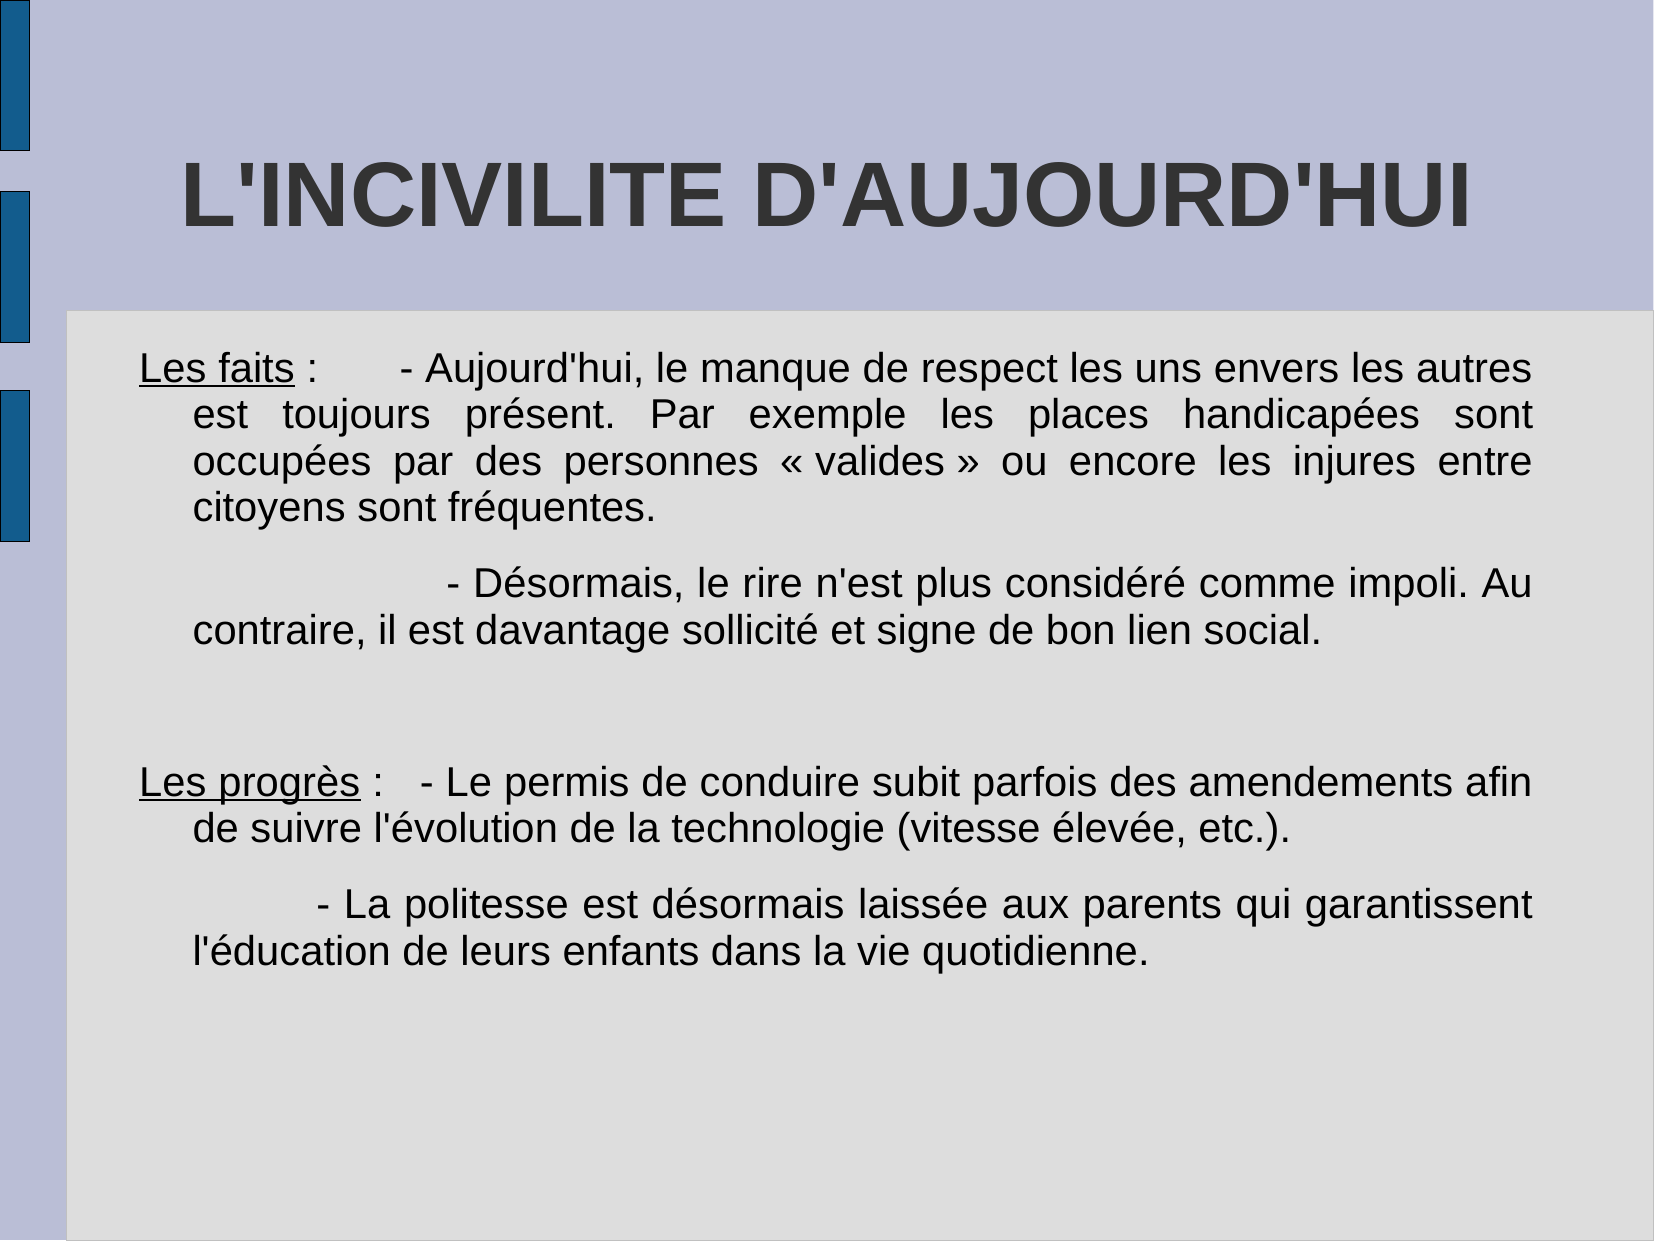

# L'INCIVILITE D'AUJOURD'HUI
Les faits : - Aujourd'hui, le manque de respect les uns envers les autres est toujours présent. Par exemple les places handicapées sont occupées par des personnes « valides » ou encore les injures entre citoyens sont fréquentes.
 - Désormais, le rire n'est plus considéré comme impoli. Au contraire, il est davantage sollicité et signe de bon lien social.
Les progrès : - Le permis de conduire subit parfois des amendements afin de suivre l'évolution de la technologie (vitesse élevée, etc.).
 - La politesse est désormais laissée aux parents qui garantissent l'éducation de leurs enfants dans la vie quotidienne.